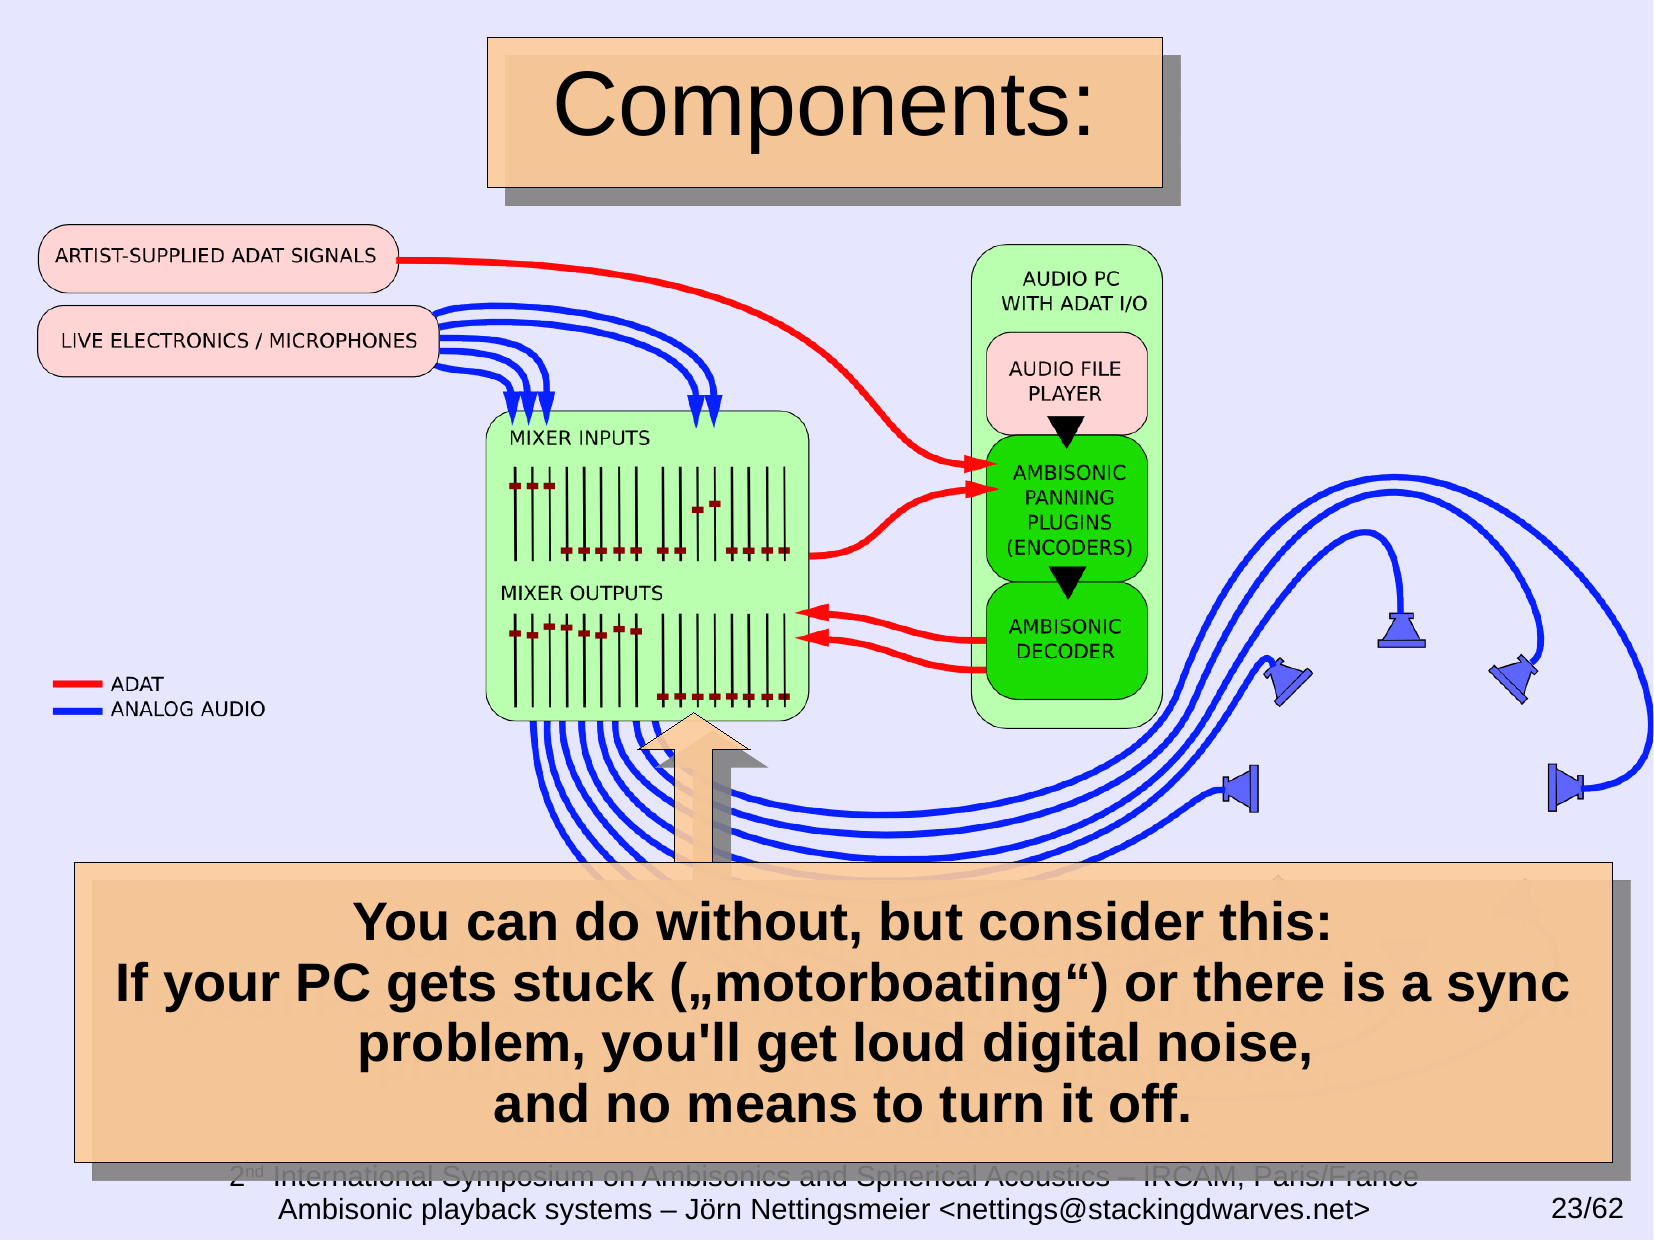

Components:
#
You can do without, but consider this:
If your PC gets stuck („motorboating“) or there is a sync
problem, you'll get loud digital noise,
and no means to turn it off.